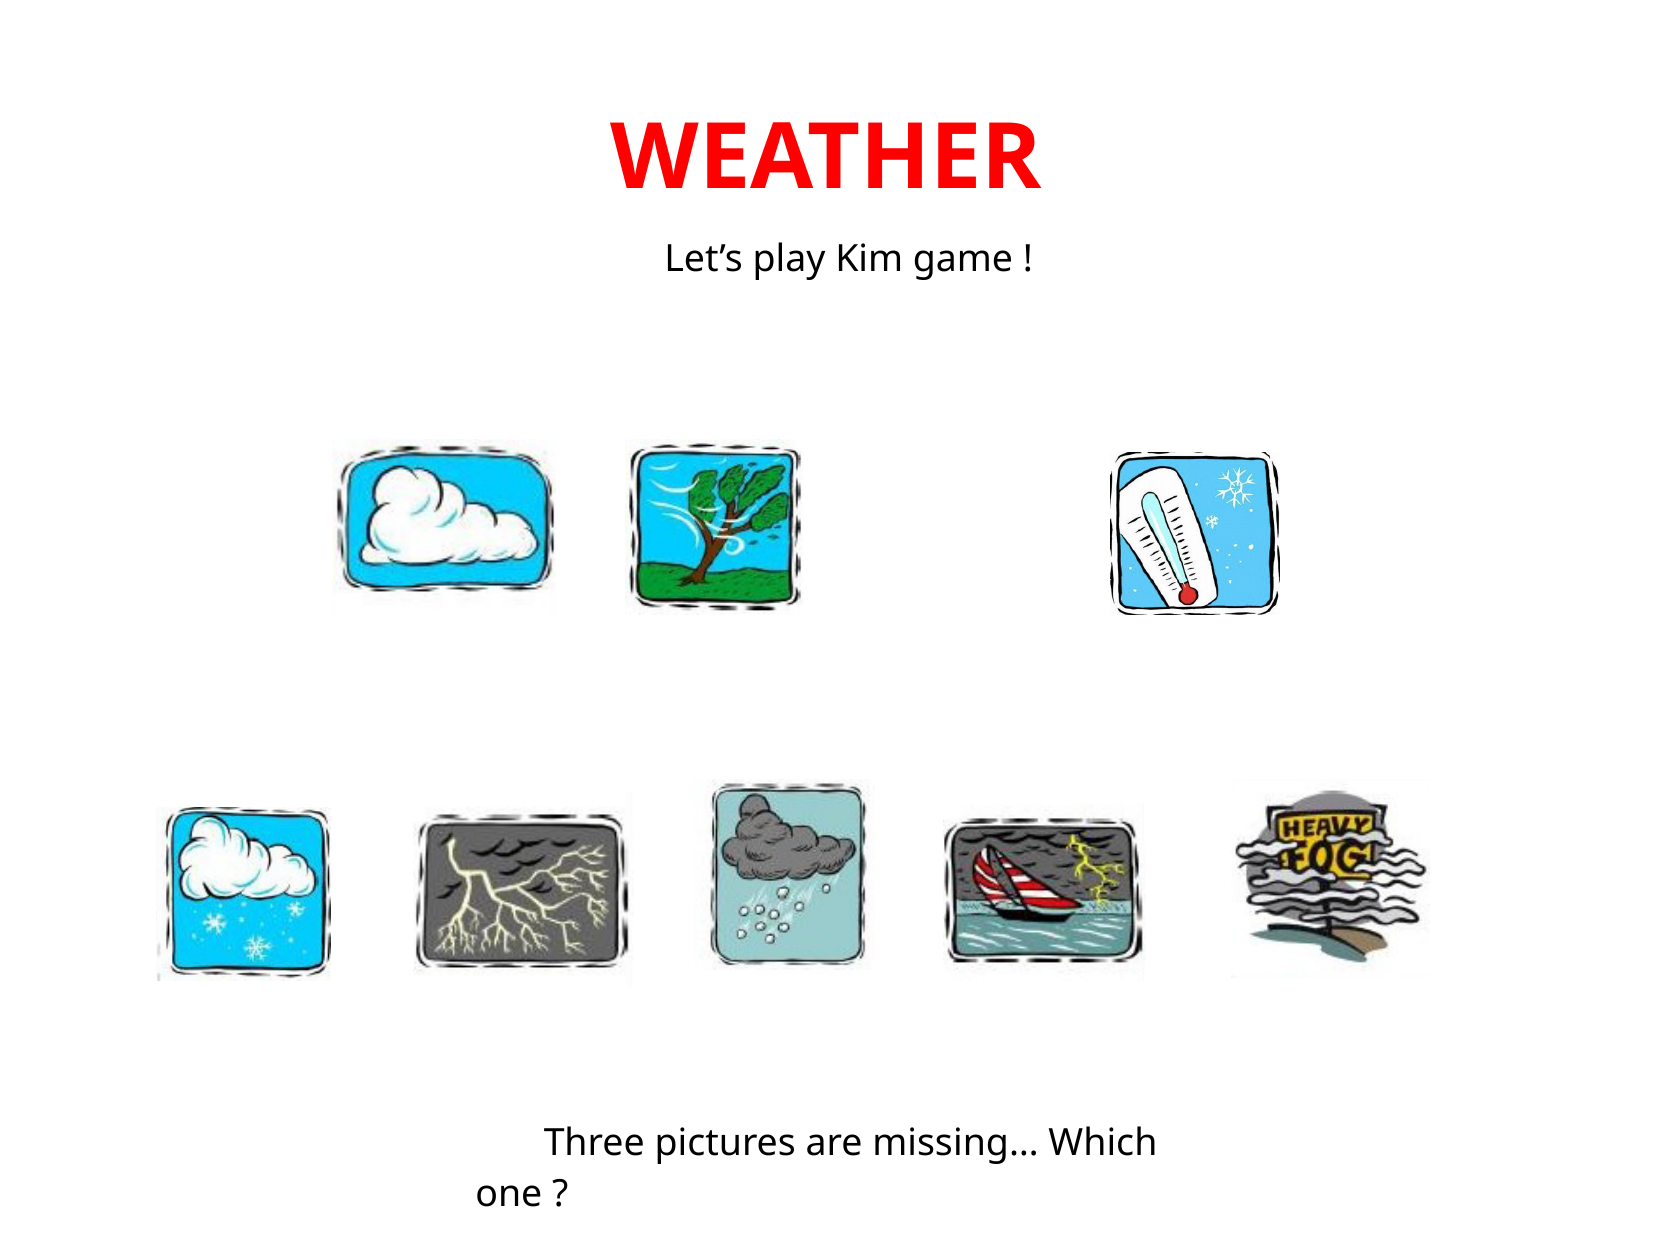

# WEATHER
Let’s play Kim game !
 Three pictures are missing… Which one ?